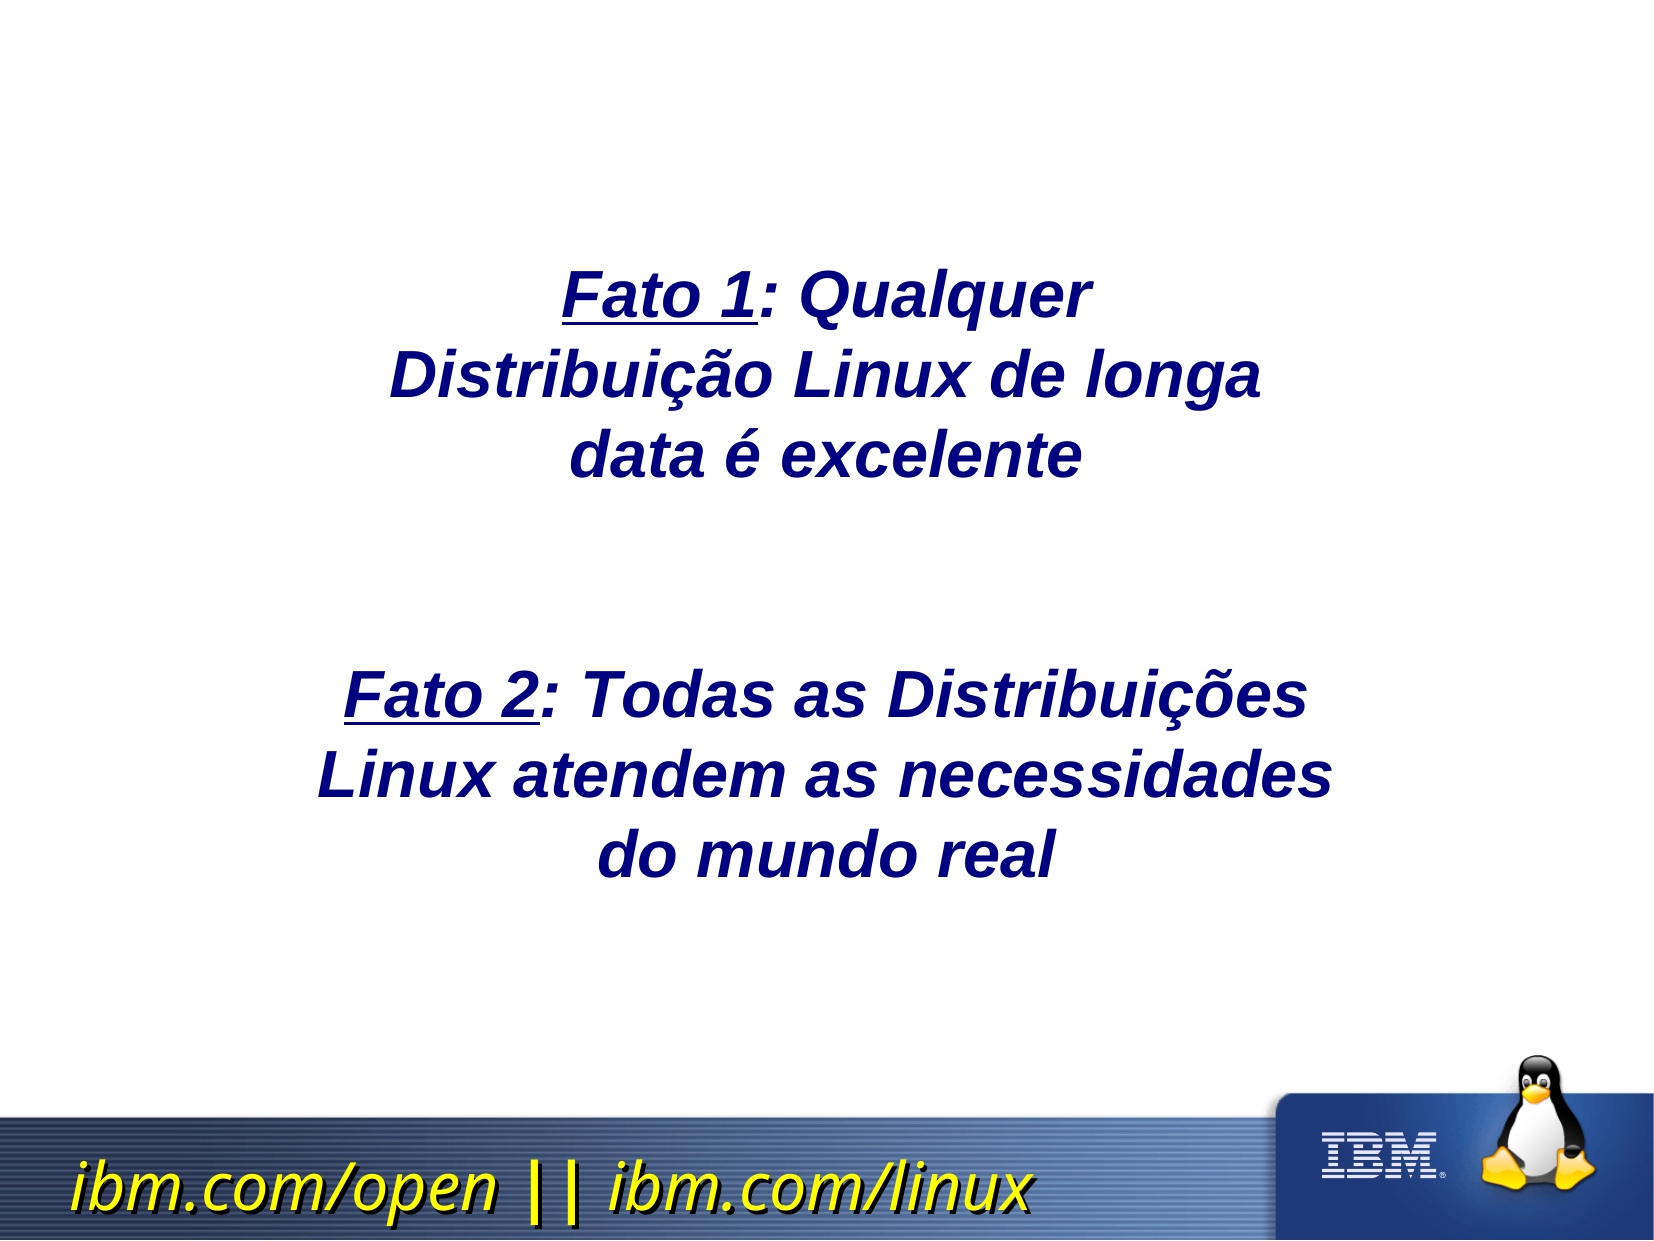

Fato 1: Qualquer Distribuição Linux de longa data é excelente
Fato 2: Todas as Distribuições Linux atendem as necessidades do mundo real